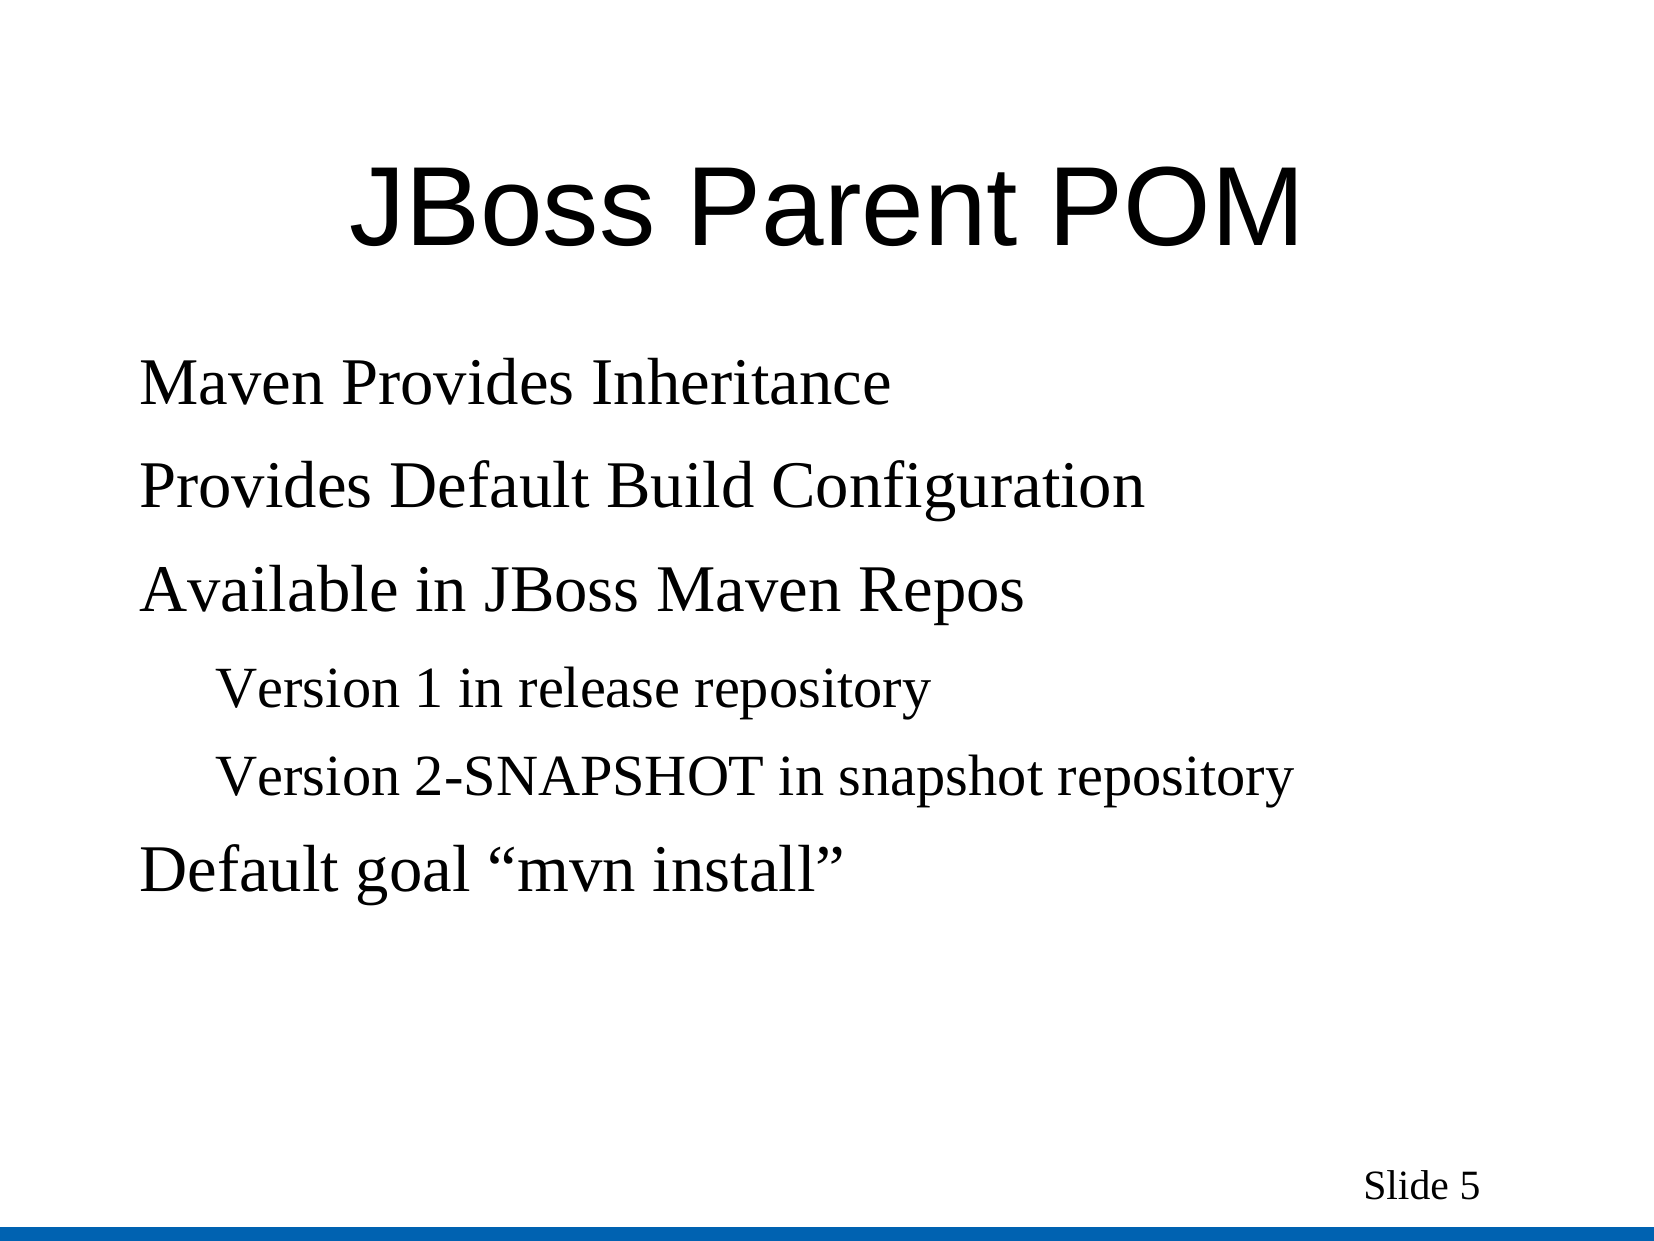

# JBoss Parent POM
Maven Provides Inheritance
Provides Default Build Configuration
Available in JBoss Maven Repos
Version 1 in release repository
Version 2-SNAPSHOT in snapshot repository
Default goal “mvn install”